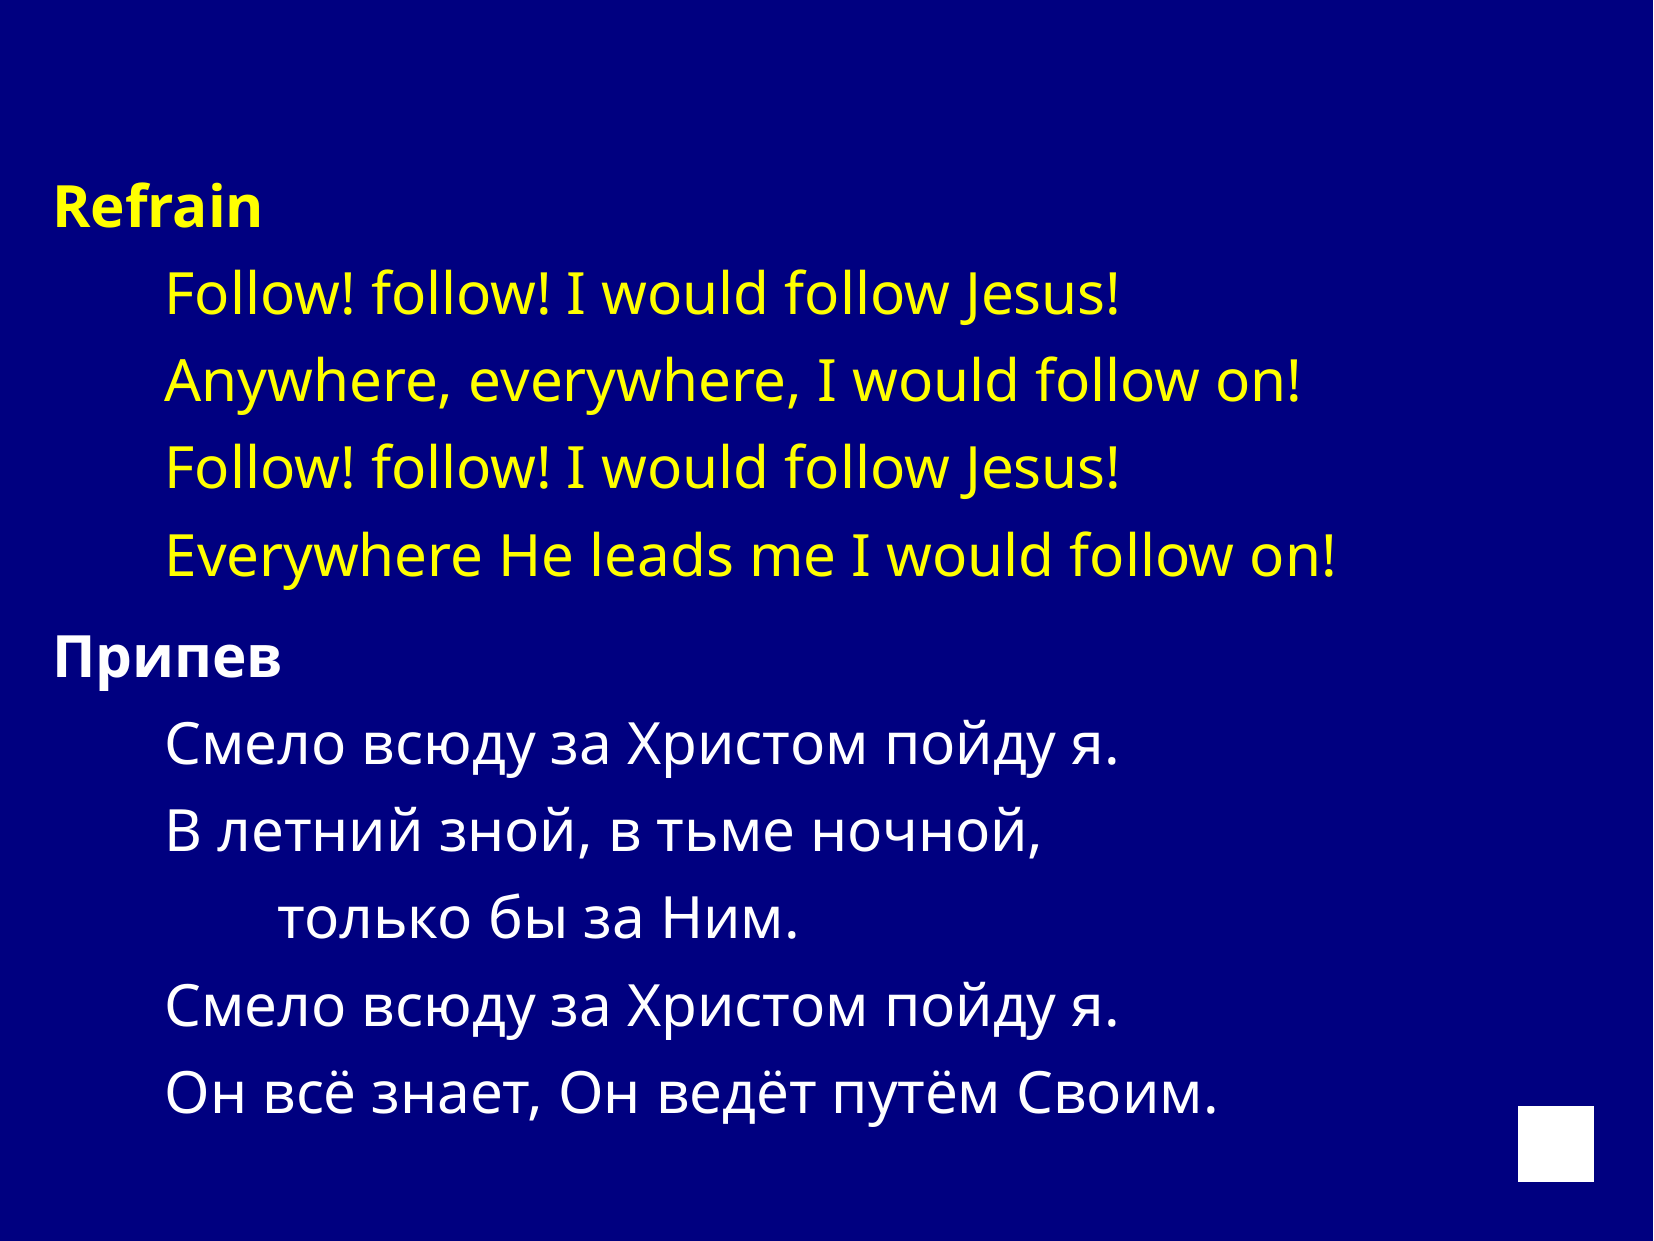

Refrain
	Follow! follow! I would follow Jesus!
	Anywhere, everywhere, I would follow on!
	Follow! follow! I would follow Jesus!
	Everywhere He leads me I would follow on!
Припев
	Смело всюду за Христом пойду я.
	В летний зной, в тьме ночной,
		только бы за Ним.
	Смело всюду за Христом пойду я.
	Он всё знает, Он ведёт путём Своим.